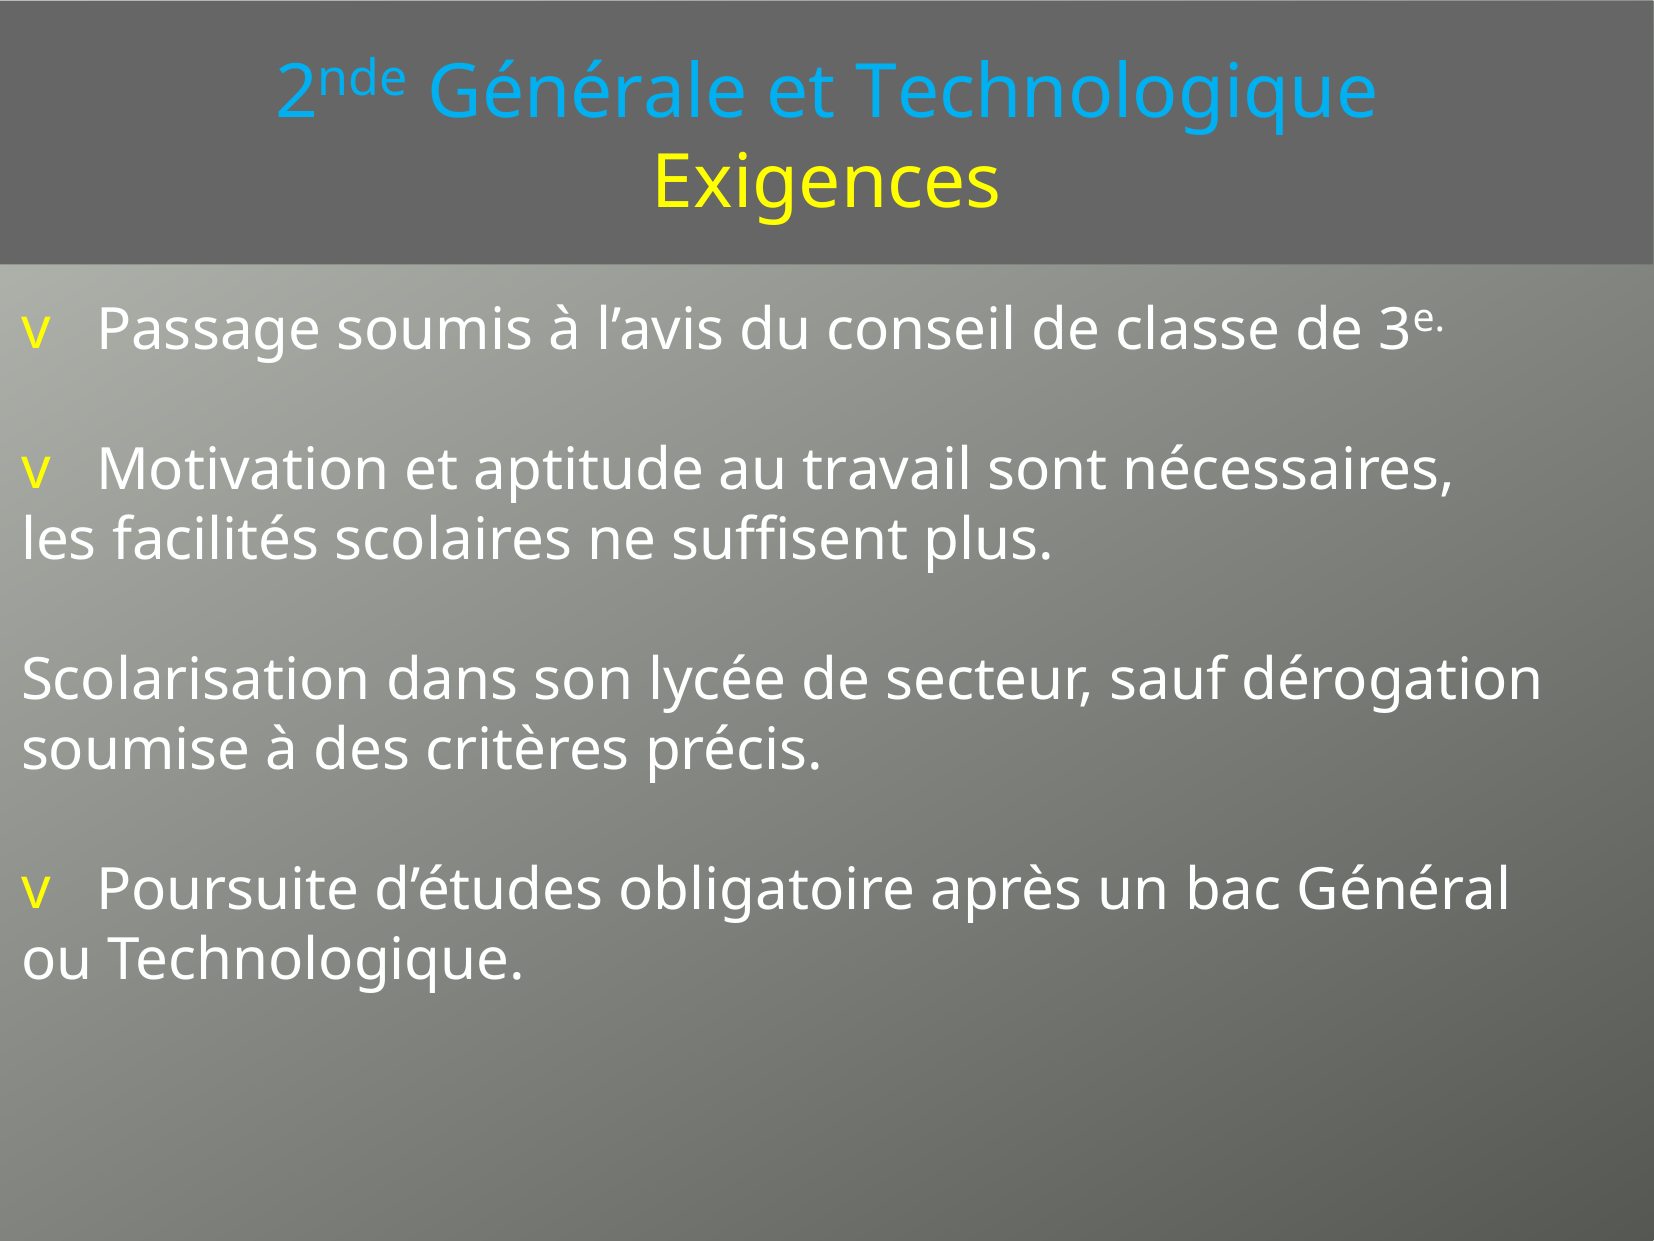

2nde Générale et Technologique
Exigences
Exigences
Passage soumis à l’avis du conseil de classe de 3e.
Motivation et aptitude au travail sont nécessaires,
les facilités scolaires ne suffisent plus.
Scolarisation dans son lycée de secteur, sauf dérogation
soumise à des critères précis.
Poursuite d’études obligatoire après un bac Général
ou Technologique.